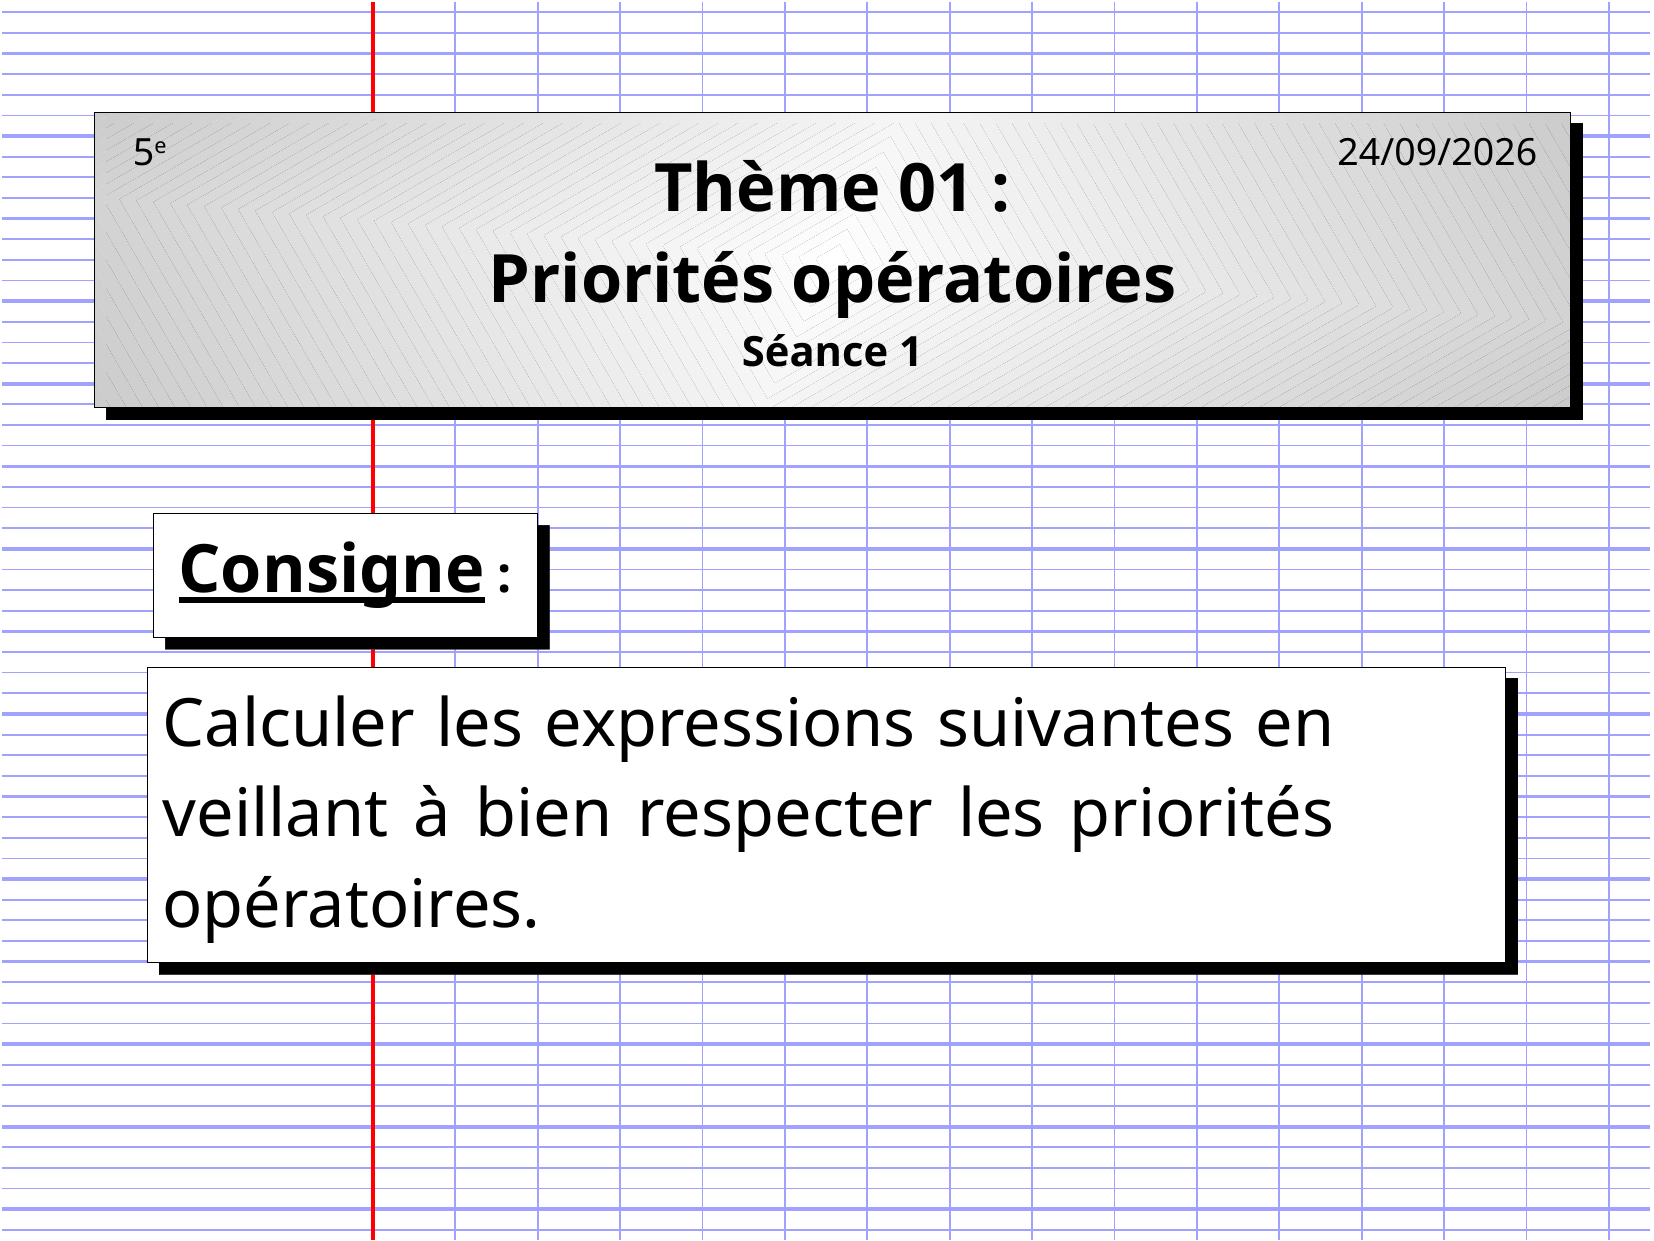

Thème 01 :
Priorités opératoires
Séance 1
5e
Consigne :
Calculer les expressions suivantes en veillant à bien respecter les priorités opératoires.